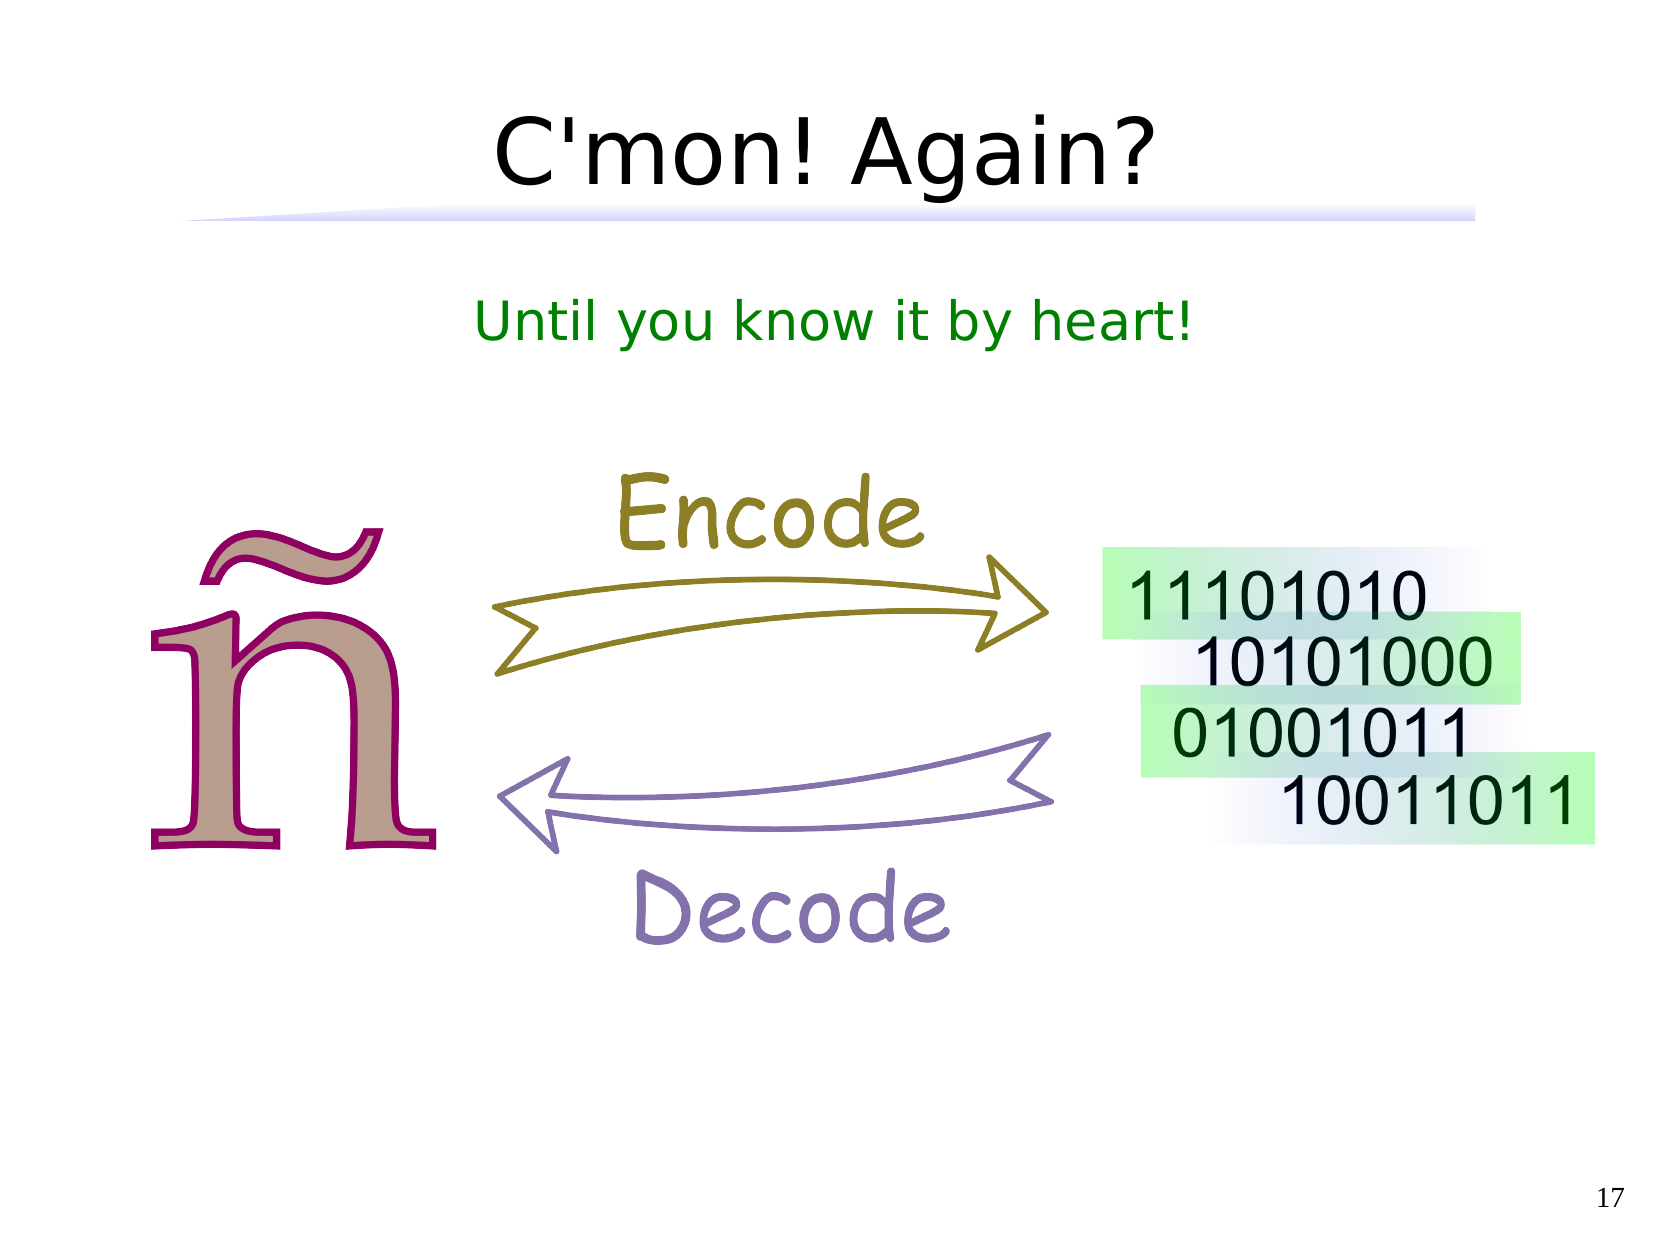

# C'mon! Again?
Until you know it by heart!
17